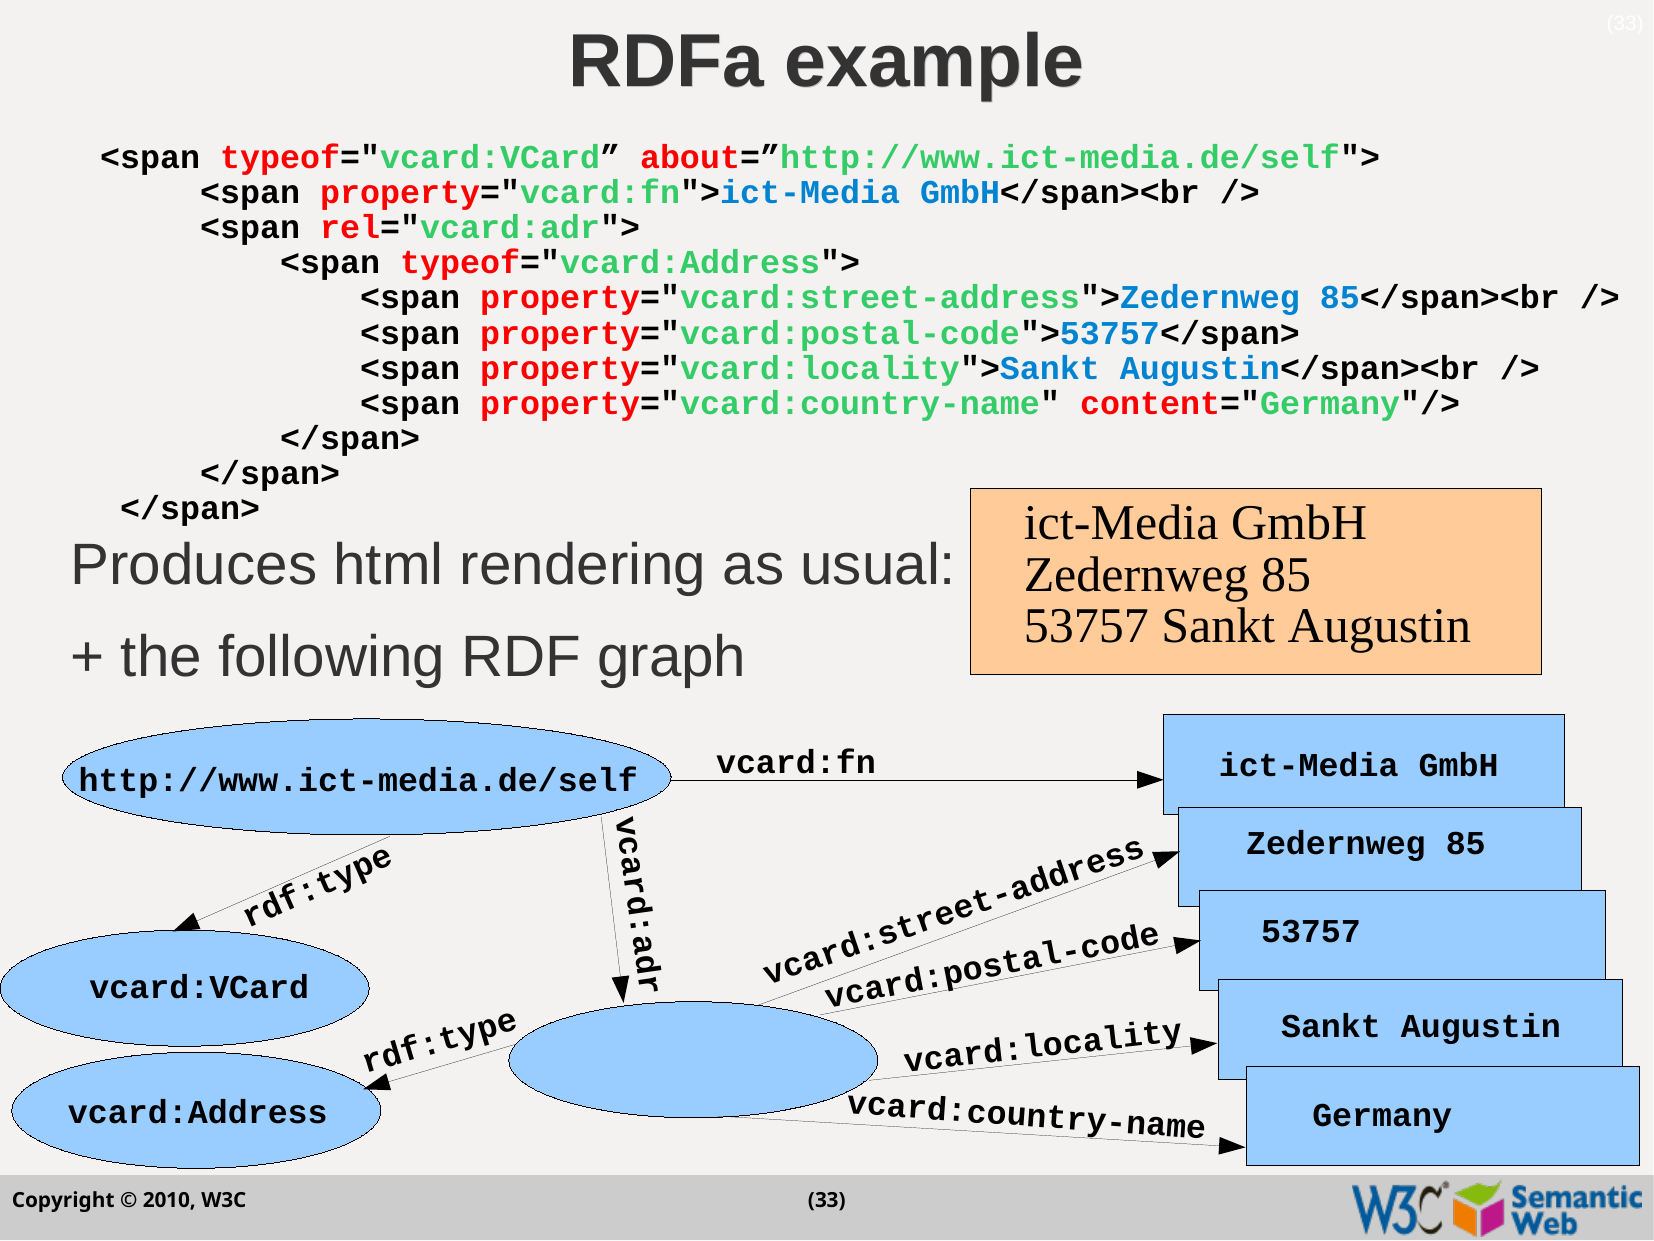

# RDFa example
 <span typeof="vcard:VCard” about=”http://www.ict-media.de/self">
 <span property="vcard:fn">ict-Media GmbH</span><br />
 <span rel="vcard:adr">
 <span typeof="vcard:Address">
 <span property="vcard:street-address">Zedernweg 85</span><br />
 <span property="vcard:postal-code">53757</span>
 <span property="vcard:locality">Sankt Augustin</span><br />
 <span property="vcard:country-name" content="Germany"/>
 </span>
 </span>
 </span>
ict-Media GmbH
Zedernweg 85
53757 Sankt Augustin
Produces html rendering as usual:
+ the following RDF graph
vcard:fn
ict-Media GmbH
http://www.ict-media.de/self
Zedernweg 85
rdf:type
vcard:adr
vcard:street-address
53757
vcard:postal-code
vcard:VCard
Sankt Augustin
rdf:type
vcard:locality
vcard:Address
vcard:country-name
Germany